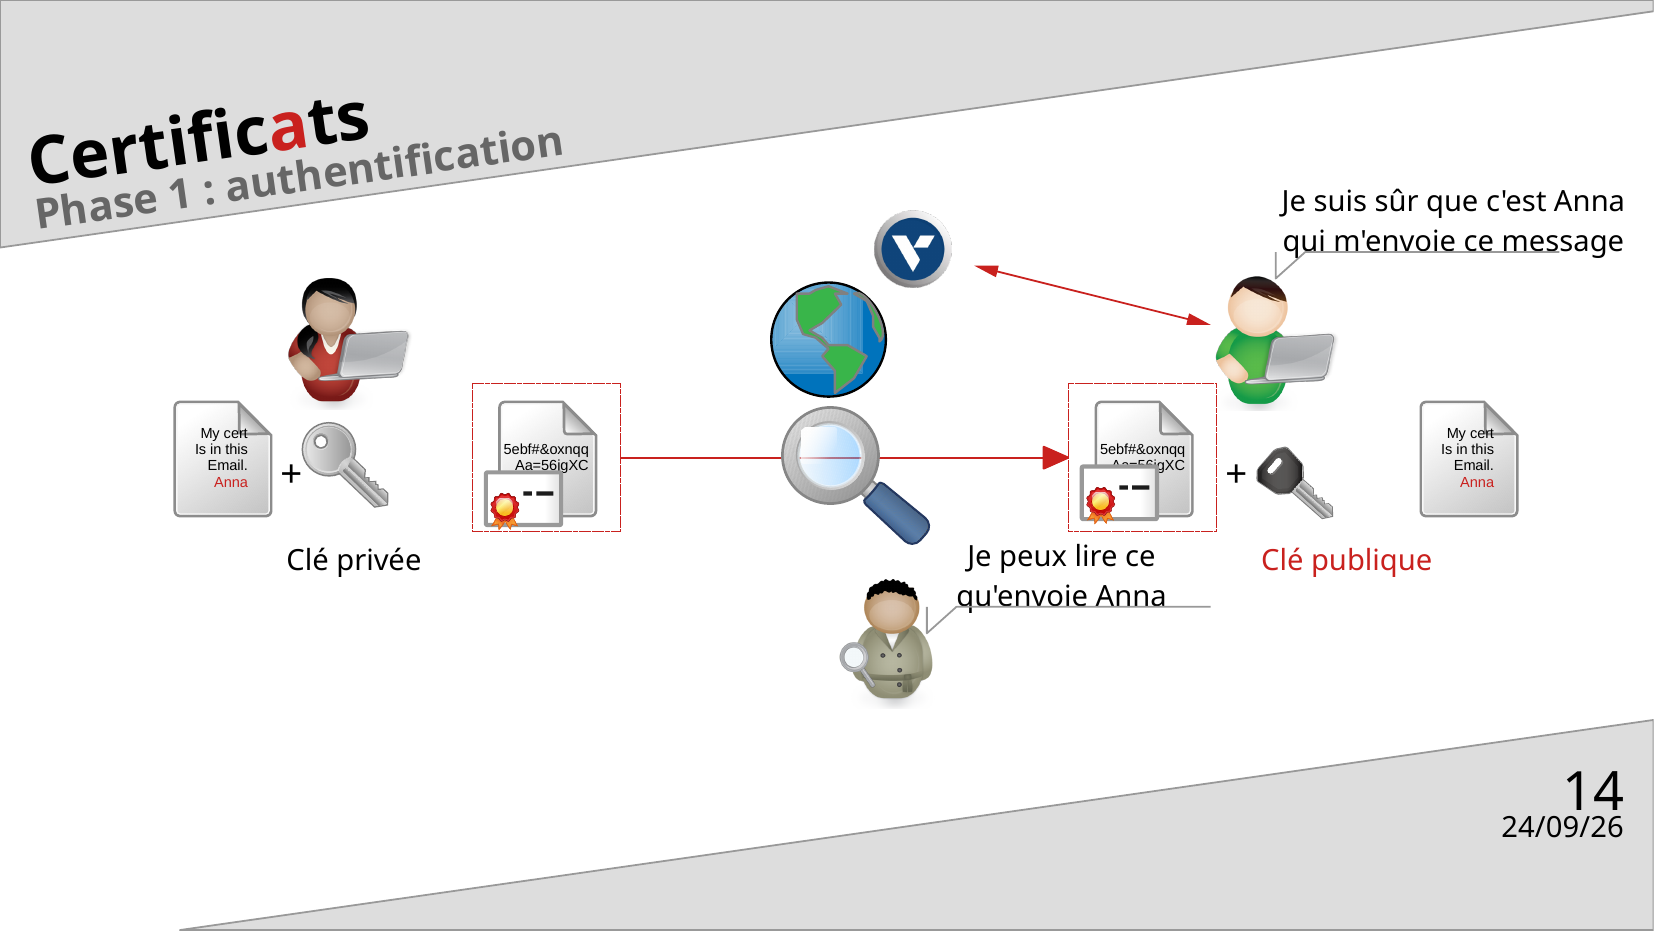

# Certificats
Phase 1 : authentification
Je suis sûr que c'est Anna
qui m'envoie ce message
My cert
Is in this
Email.
Anna
5ebf#&oxnqq
Aa=56jgXC
5ebf#&oxnqq
Aa=56jgXC
My cert
Is in this
Email.
Anna
Clé privée
Clé publique
+
+
Je peux lire ce
qu'envoie Anna
14